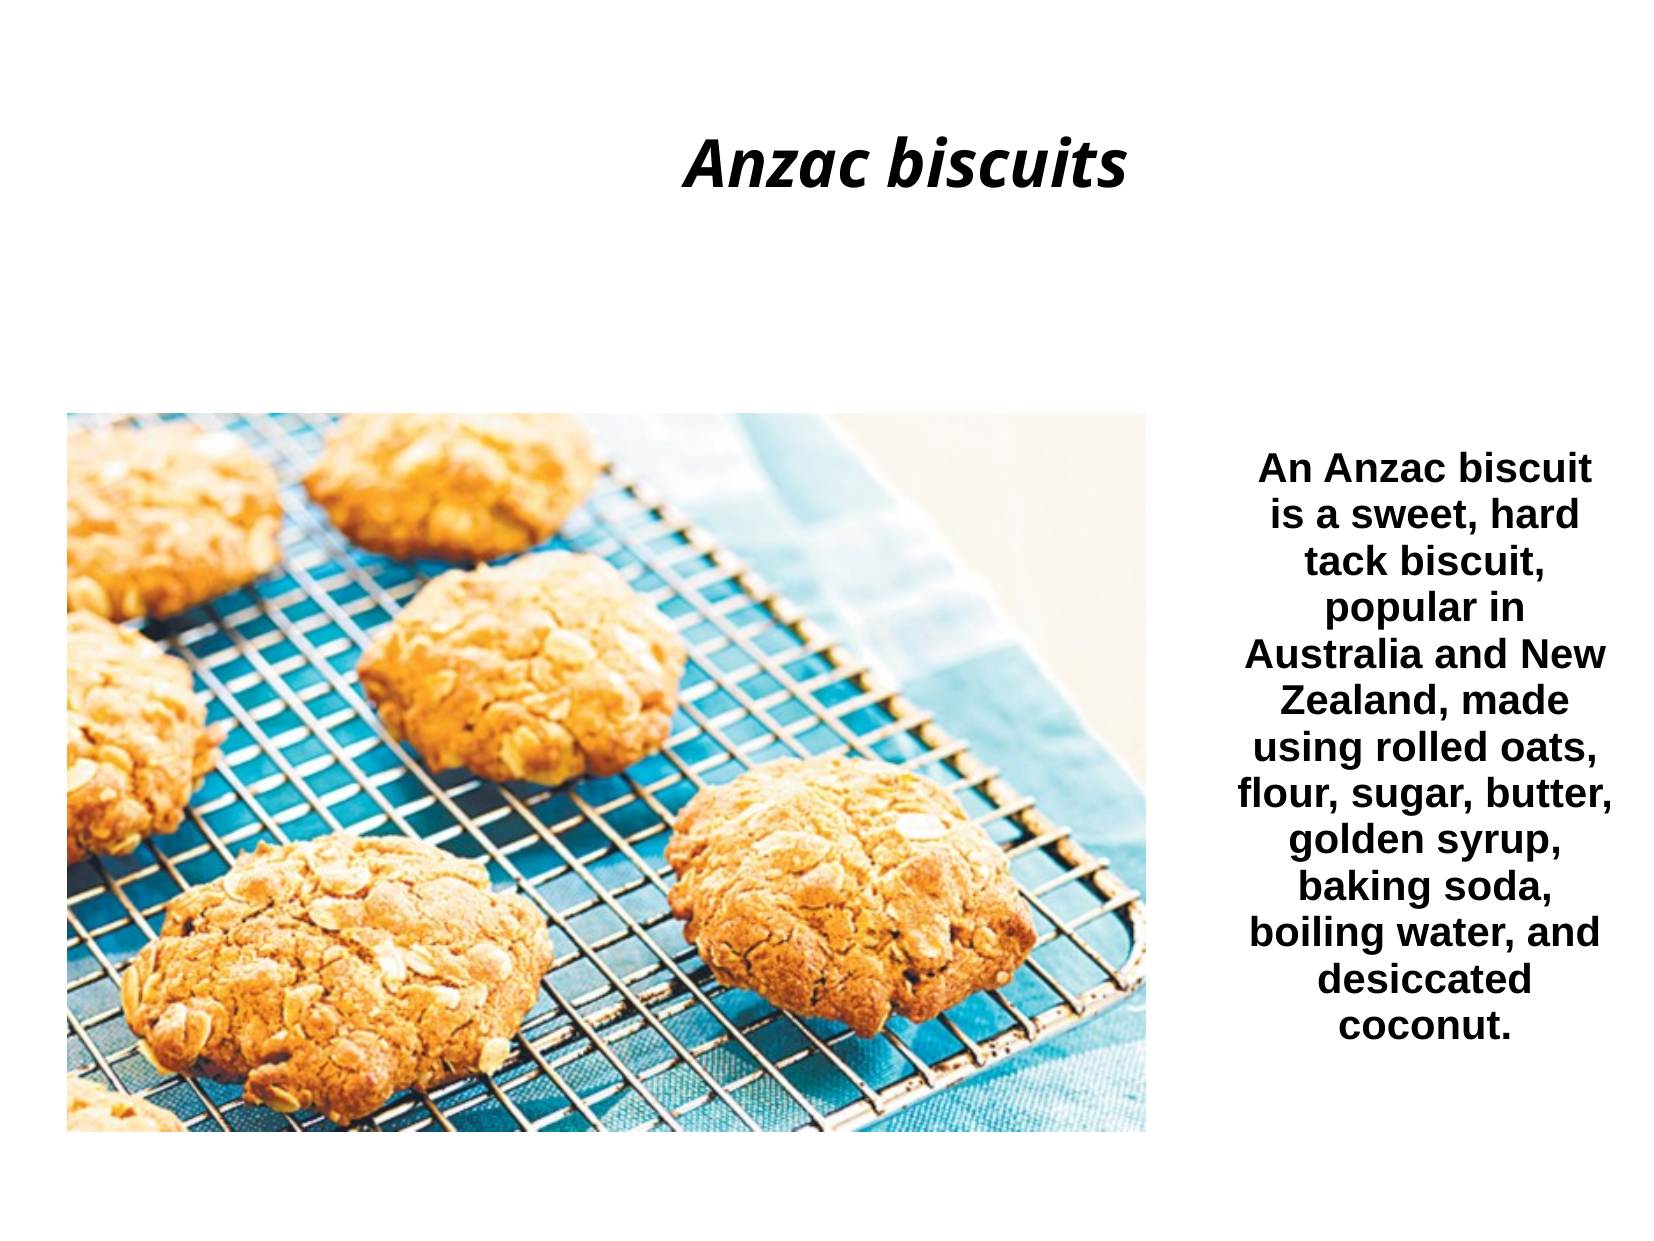

Anzac biscuits
An Anzac biscuit is a sweet, hard tack biscuit, popular in Australia and New Zealand, made using rolled oats, flour, sugar, butter, golden syrup, baking soda, boiling water, and desiccated coconut.